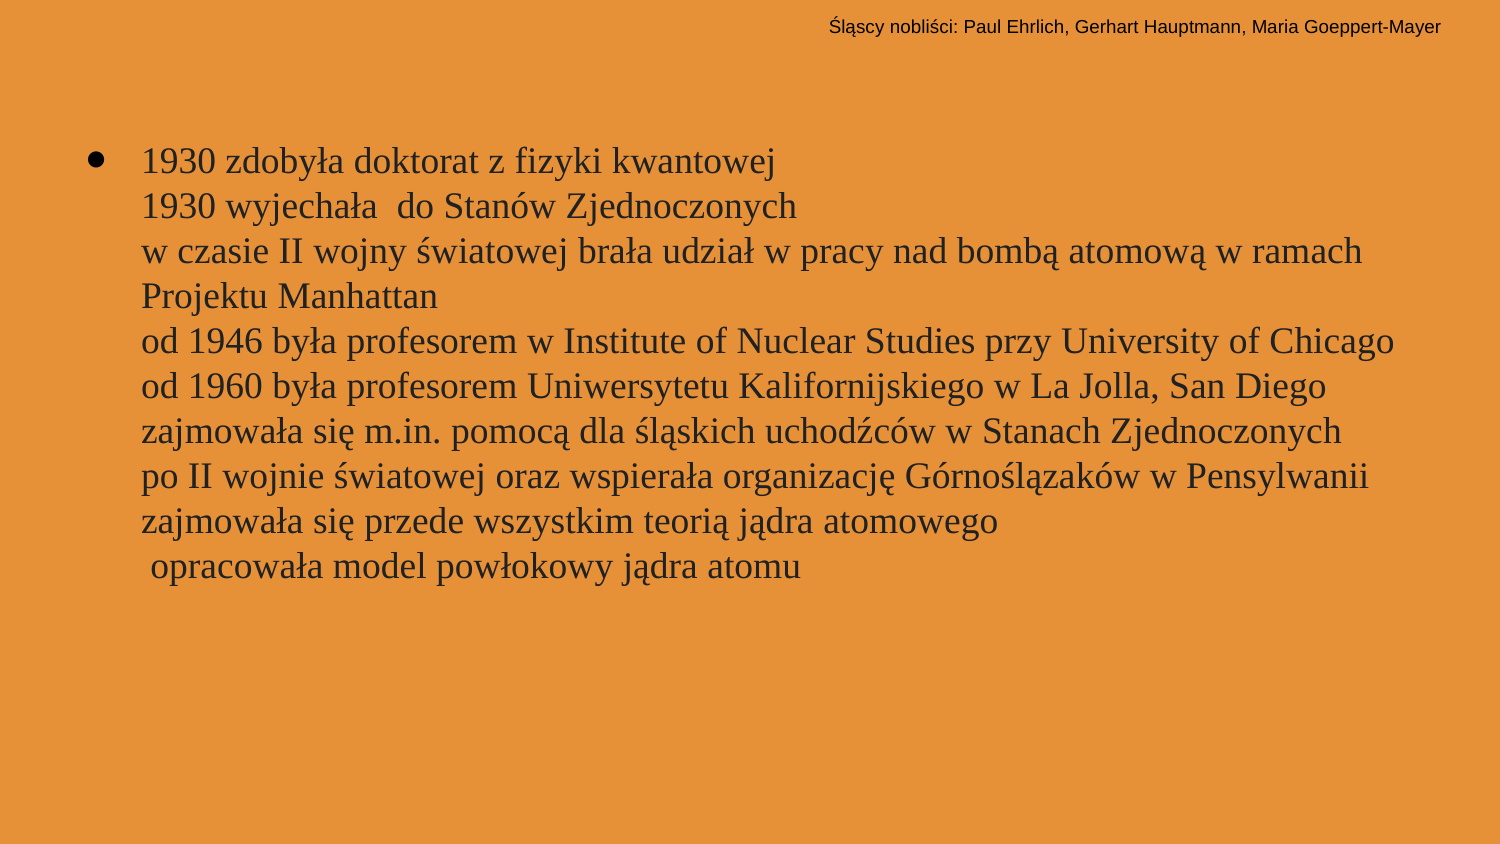

# 1930 zdobyła doktorat z fizyki kwantowej 1930 wyjechała do Stanów Zjednoczonych w czasie II wojny światowej brała udział w pracy nad bombą atomową w ramach Projektu Manhattan od 1946 była profesorem w Institute of Nuclear Studies przy University of Chicago od 1960 była profesorem Uniwersytetu Kalifornijskiego w La Jolla, San Diego zajmowała się m.in. pomocą dla śląskich uchodźców w Stanach Zjednoczonych po II wojnie światowej oraz wspierała organizację Górnoślązaków w Pensylwanii zajmowała się przede wszystkim teorią jądra atomowego opracowała model powłokowy jądra atomu